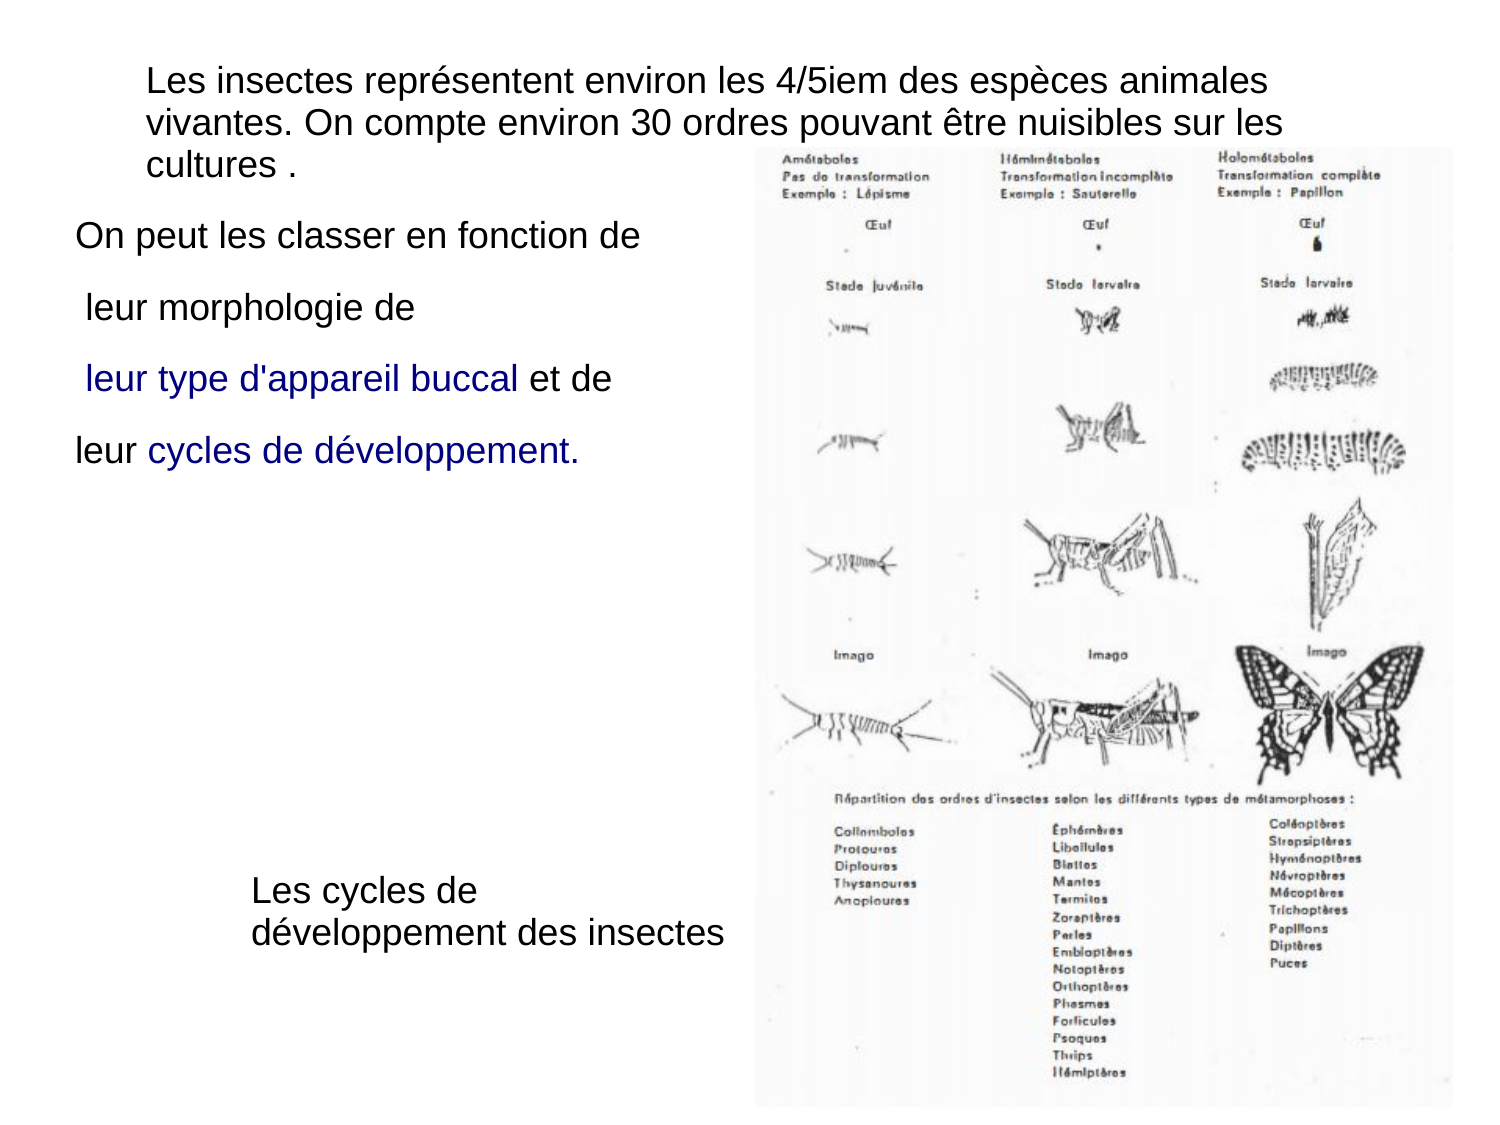

# Les insectes représentent environ les 4/5iem des espèces animales vivantes. On compte environ 30 ordres pouvant être nuisibles sur les cultures .
On peut les classer en fonction de
 leur morphologie de
 leur type d'appareil buccal et de
leur cycles de développement.
Les cycles de développement des insectes